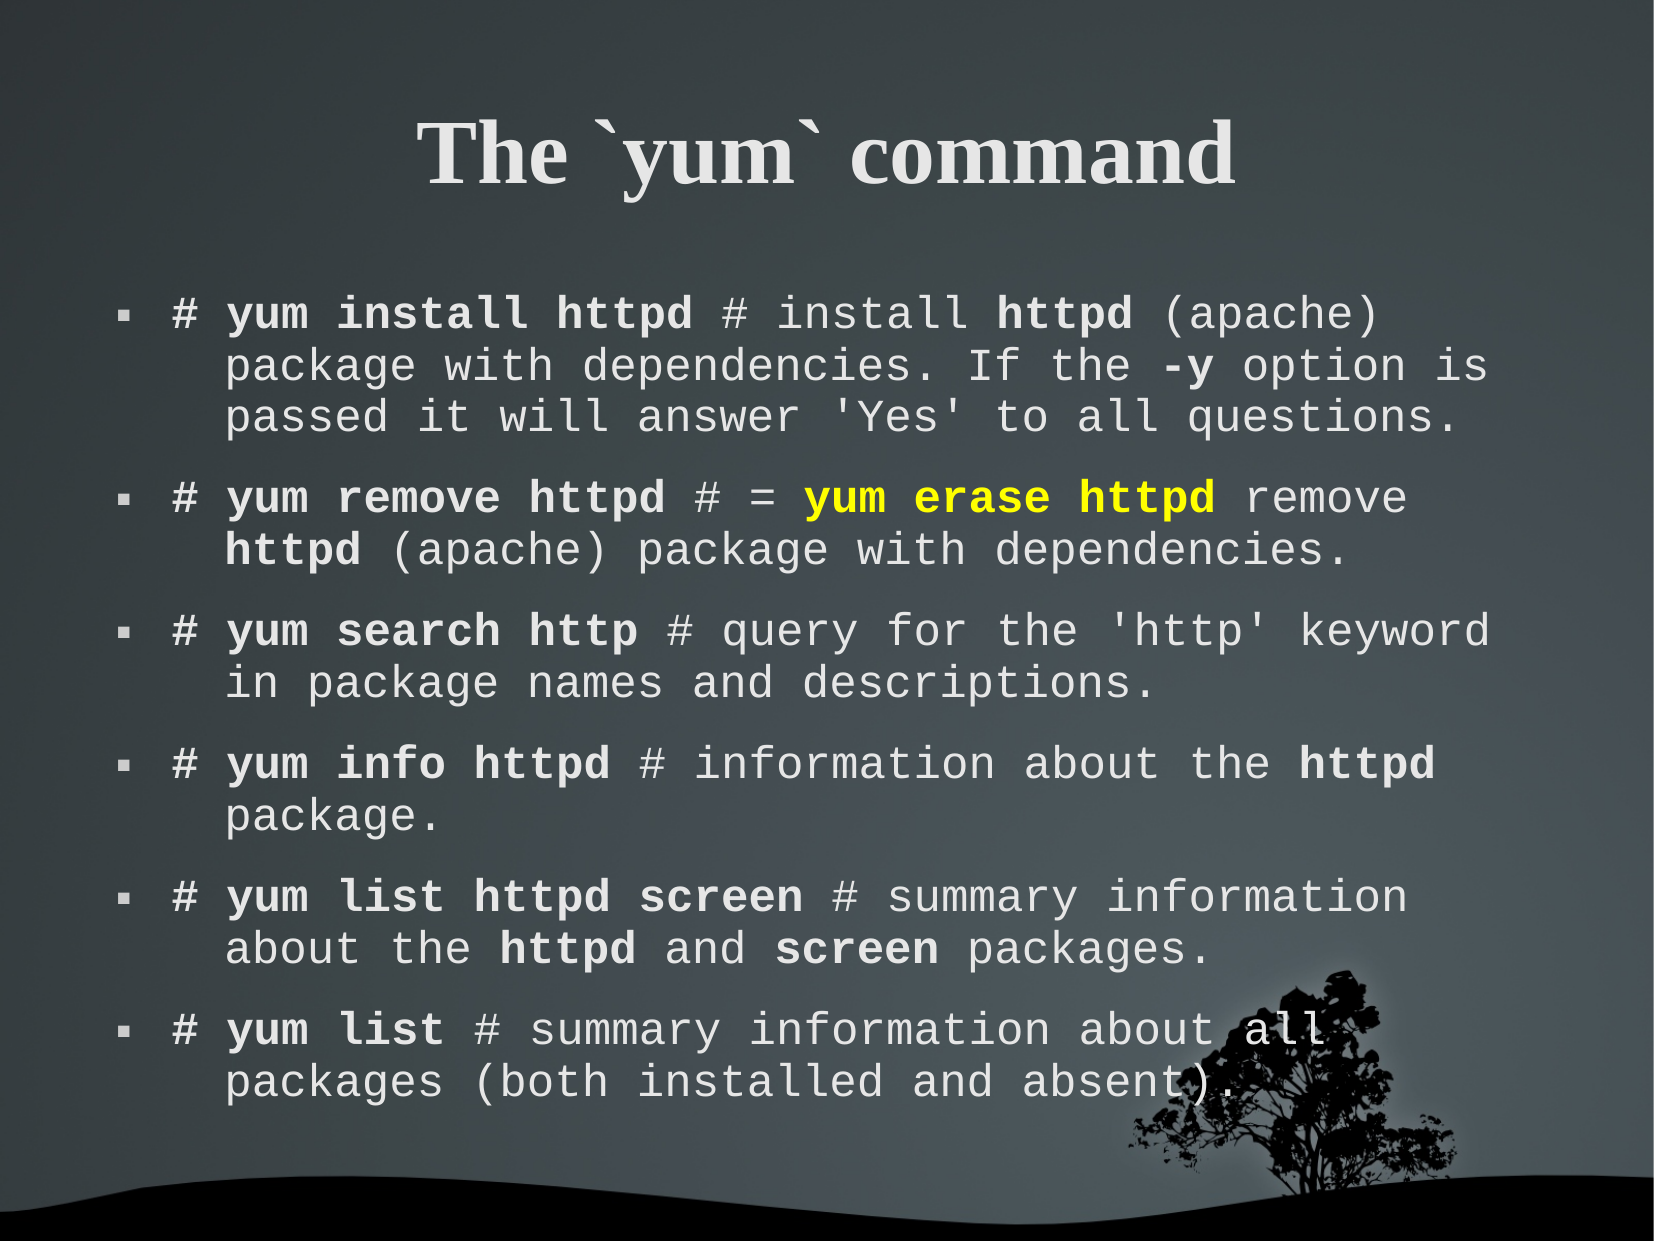

The `yum` command
# # yum install httpd # install httpd (apache) package with dependencies. If the -y option is passed it will answer 'Yes' to all questions.
# yum remove httpd # = yum erase httpd remove httpd (apache) package with dependencies.
# yum search http # query for the 'http' keyword in package names and descriptions.
# yum info httpd # information about the httpd package.
# yum list httpd screen # summary information about the httpd and screen packages.
# yum list # summary information about all packages (both installed and absent).